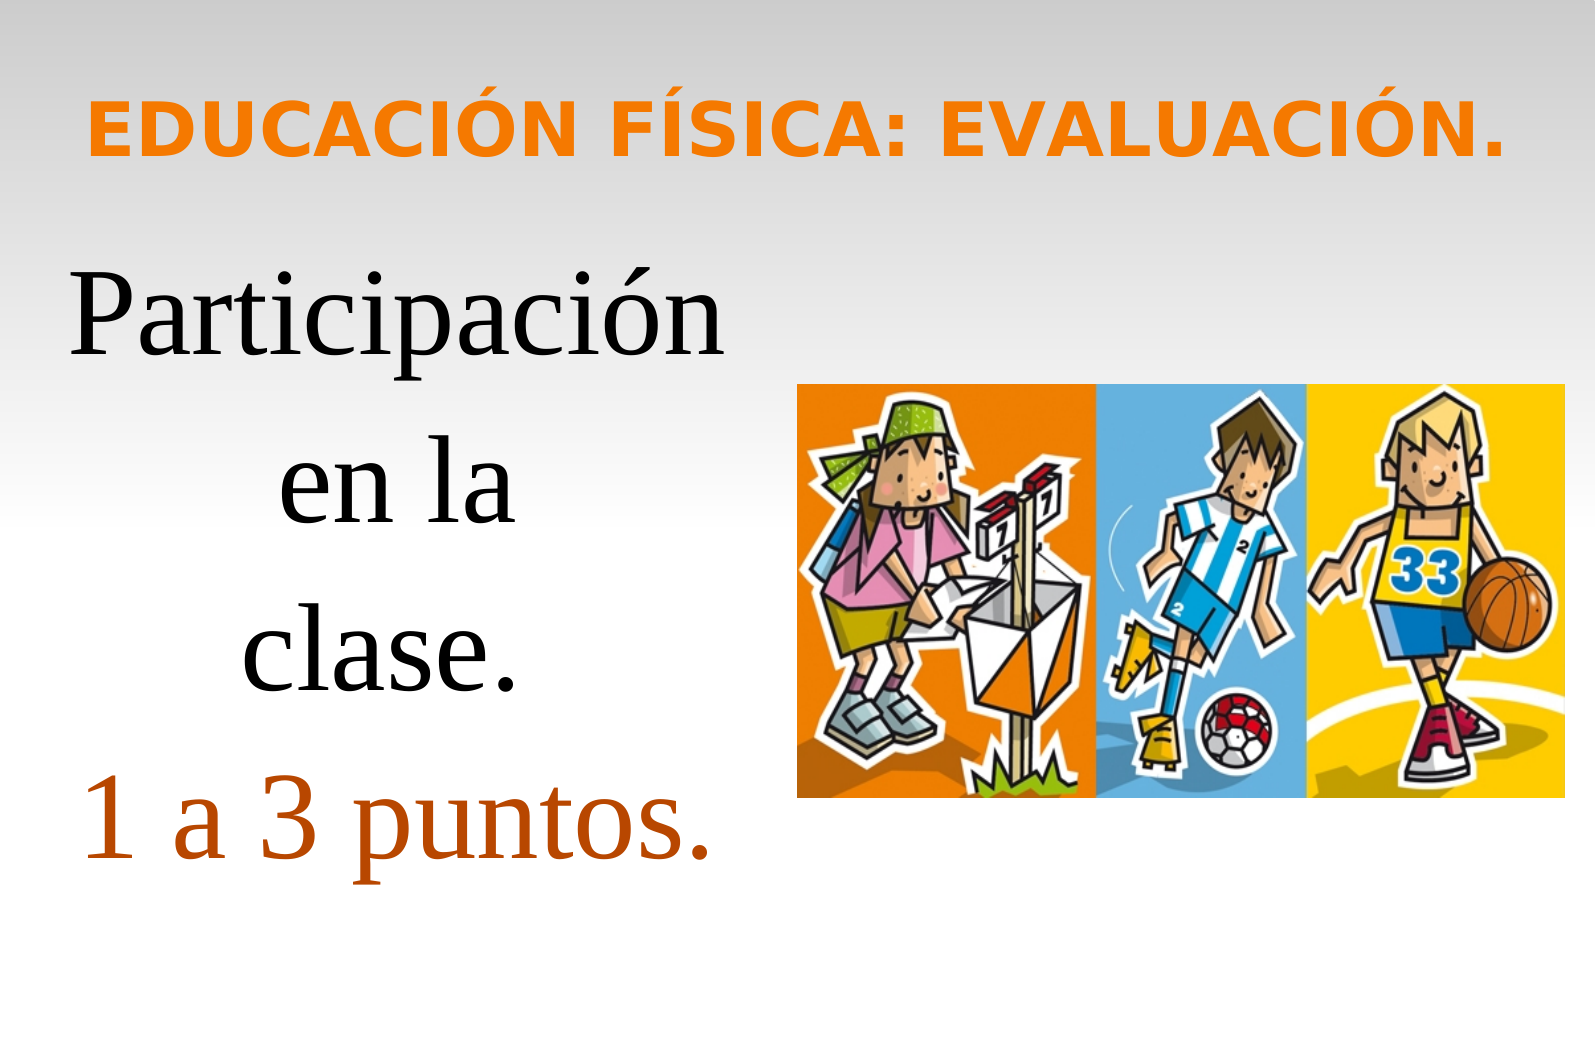

# EDUCACIÓN FÍSICA: EVALUACIÓN.
Participación
 en la
clase.
1 a 3 puntos.